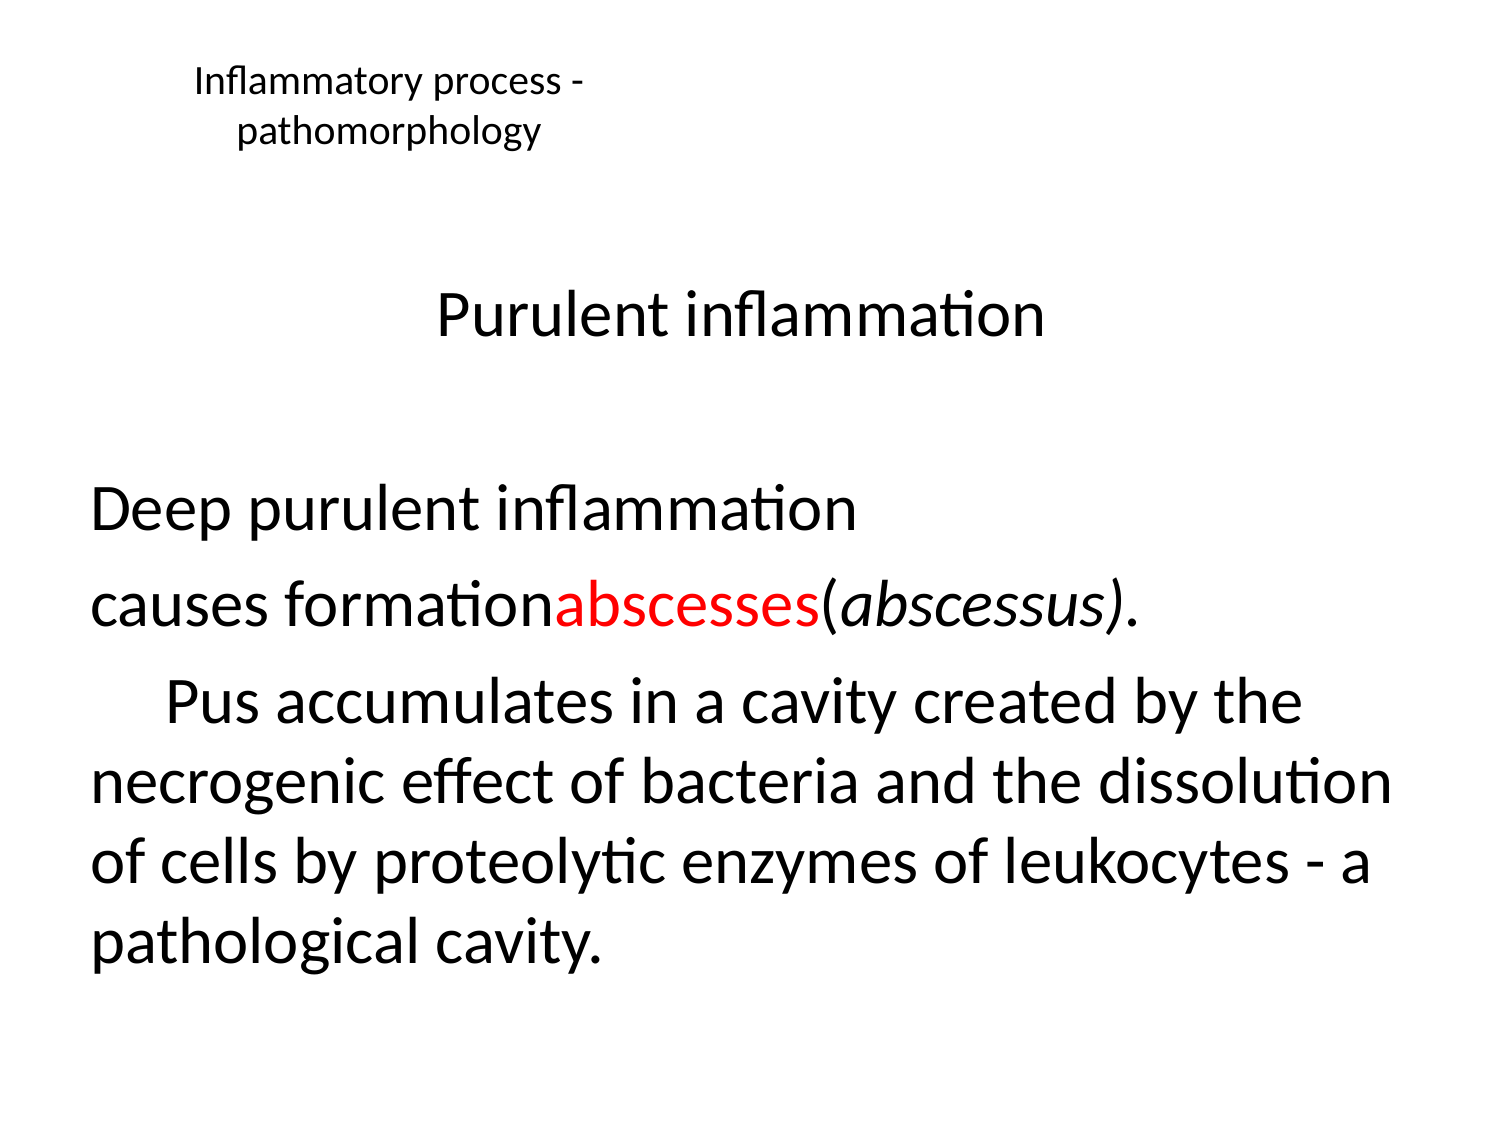

# Inflammatory process - pathomorphology
Purulent inflammation
Deep purulent inflammation
causes formationabscesses(abscessus).
	Pus accumulates in a cavity created by the necrogenic effect of bacteria and the dissolution of cells by proteolytic enzymes of leukocytes - a pathological cavity.